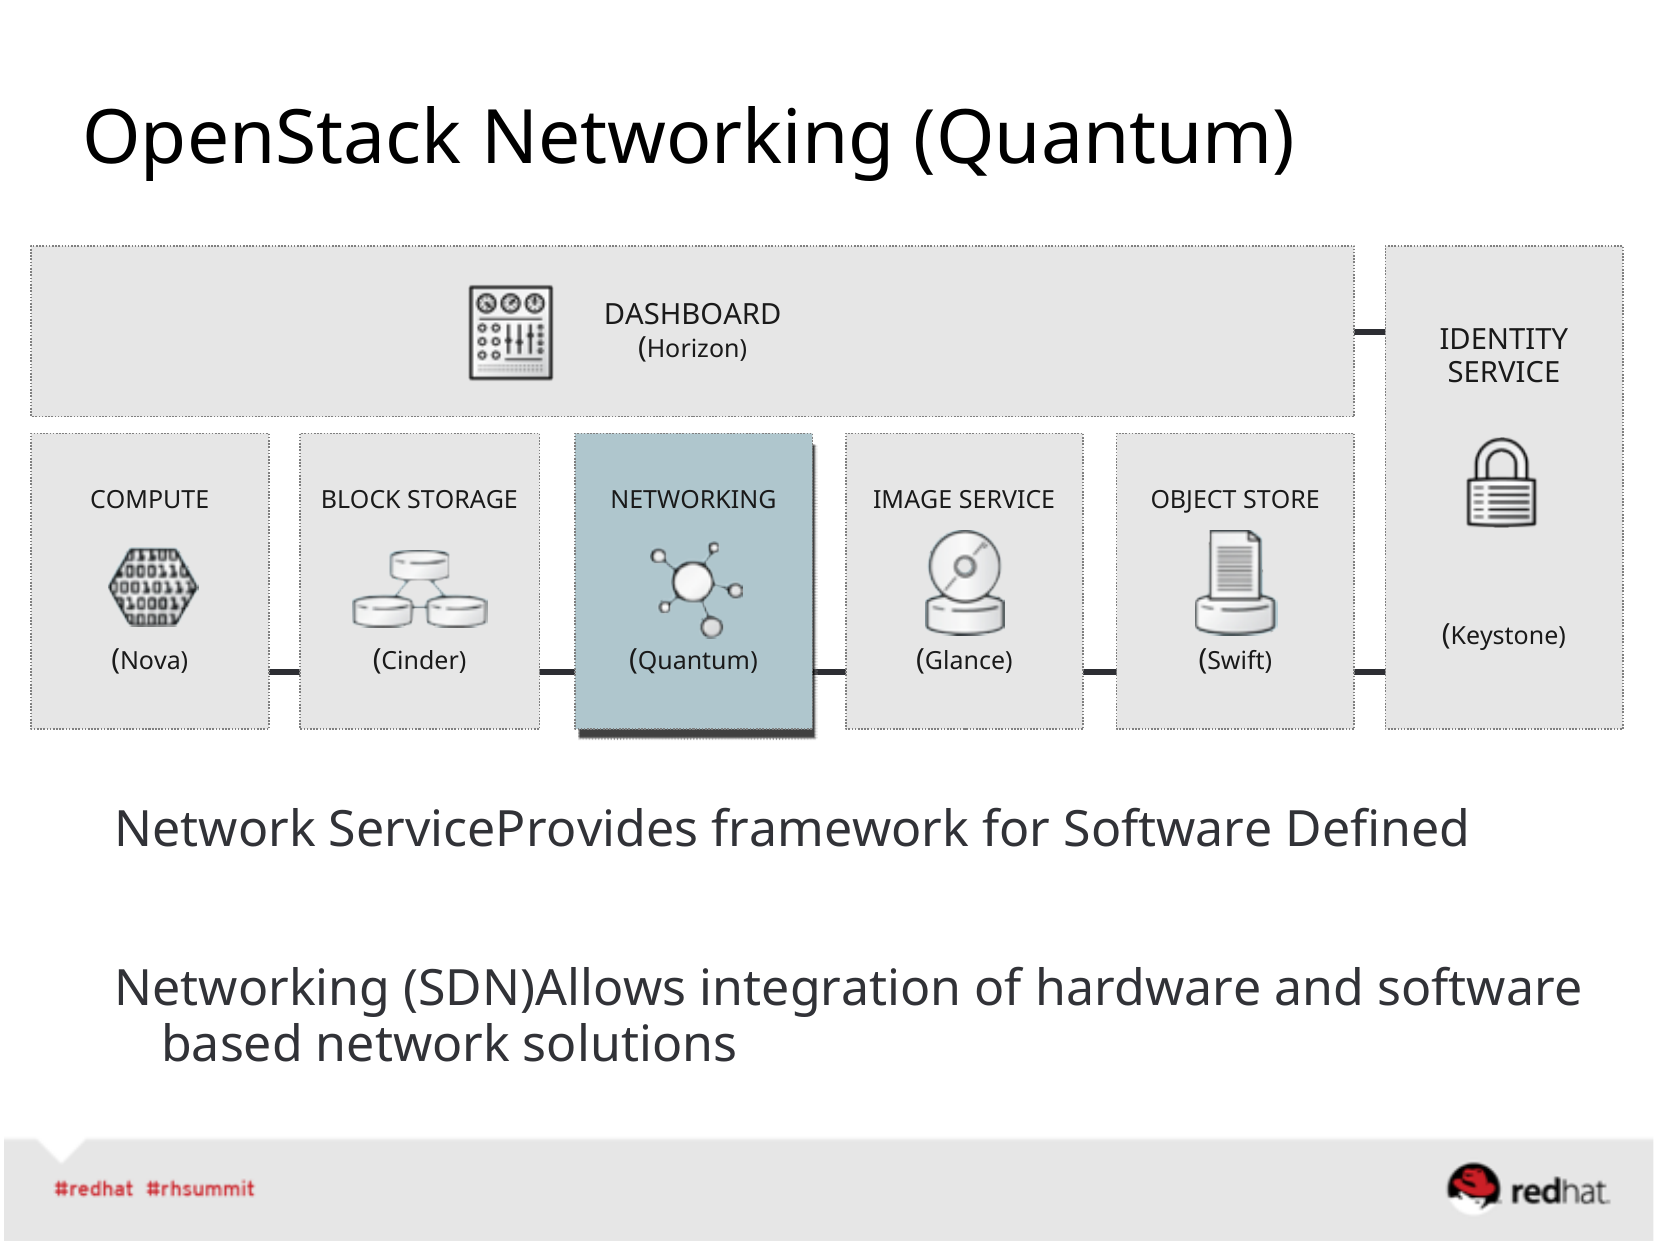

# OpenStack Networking (Quantum)
DASHBOARD
(Horizon)
IDENTITY SERVICE
(Keystone)
COMPUTE
(Nova)
BLOCK STORAGE
(Cinder)
NETWORKING
(Quantum)
IMAGE SERVICE
(Glance)
OBJECT STORE
(Swift)
Network ServiceProvides framework for Software Defined
Networking (SDN)Allows integration of hardware and software based network solutions